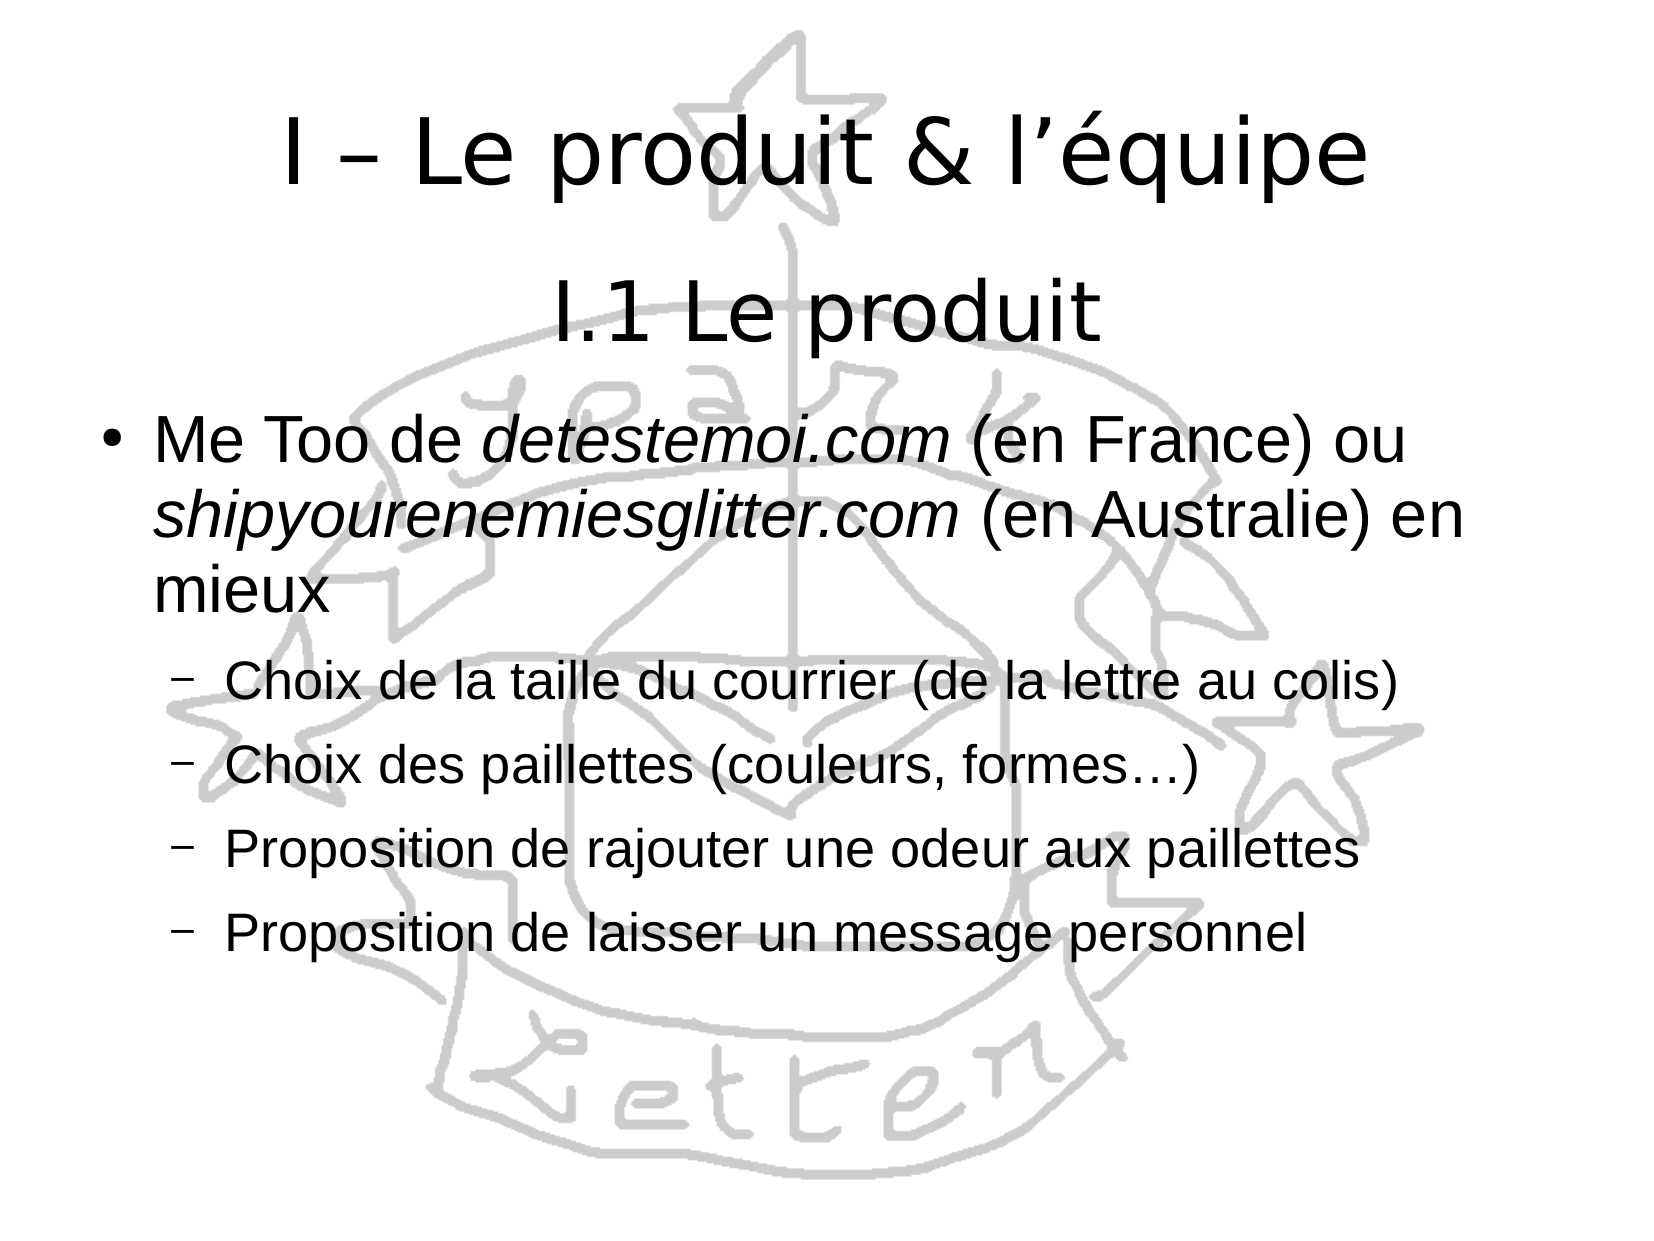

# I – Le produit & l’équipe
I.1 Le produit
Me Too de detestemoi.com (en France) ou shipyourenemiesglitter.com (en Australie) en mieux
Choix de la taille du courrier (de la lettre au colis)
Choix des paillettes (couleurs, formes…)
Proposition de rajouter une odeur aux paillettes
Proposition de laisser un message personnel